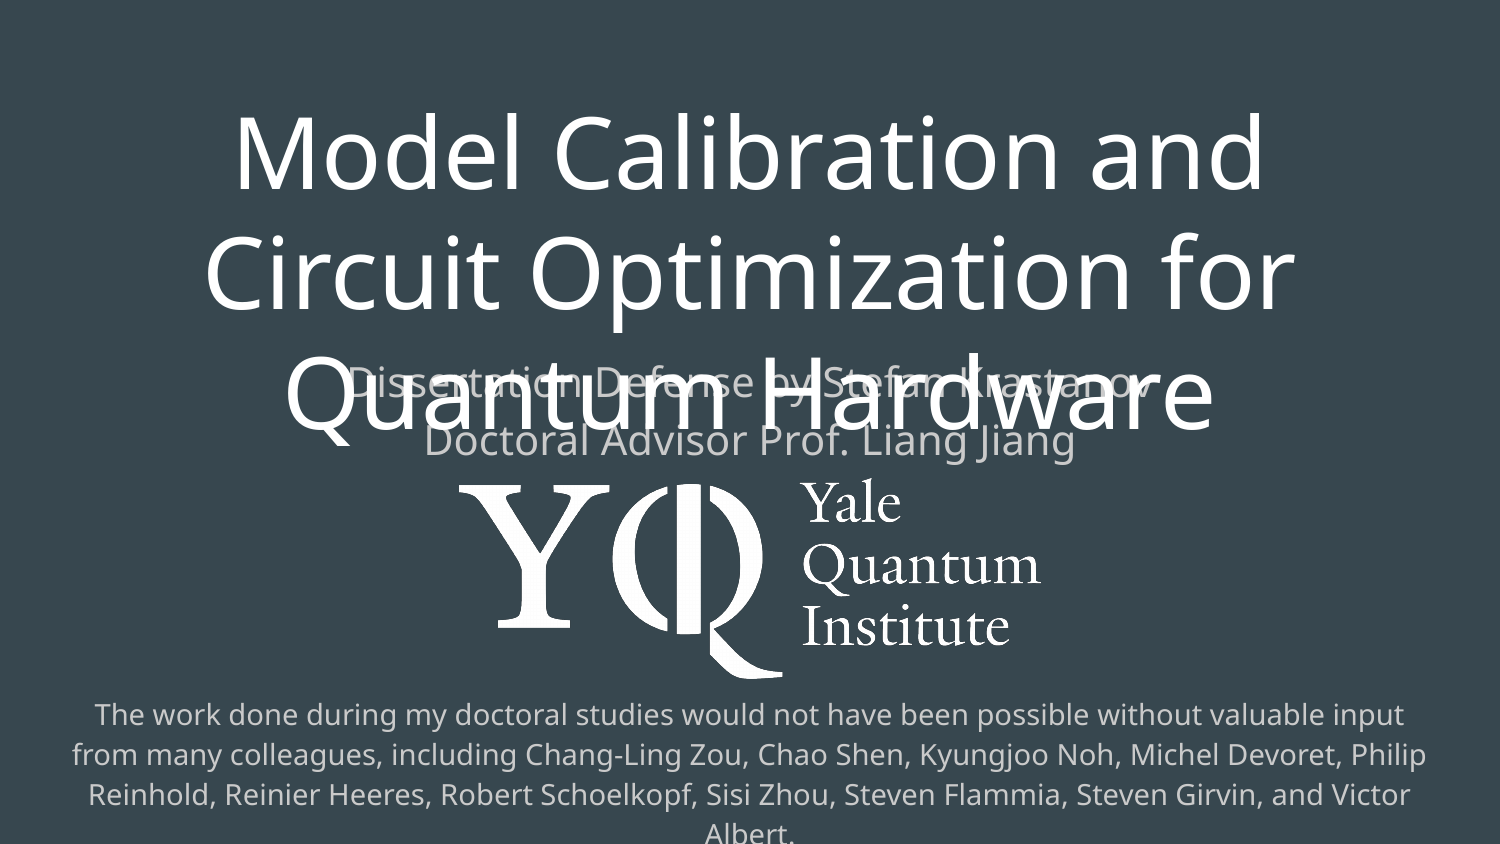

Model Calibration and Circuit Optimization for Quantum Hardware
# Dissertation Defense by Stefan Krastanov Doctoral Advisor Prof. Liang Jiang
The work done during my doctoral studies would not have been possible without valuable input from many colleagues, including Chang-Ling Zou, Chao Shen, Kyungjoo Noh, Michel Devoret, Philip Reinhold, Reinier Heeres, Robert Schoelkopf, Sisi Zhou, Steven Flammia, Steven Girvin, and Victor Albert.